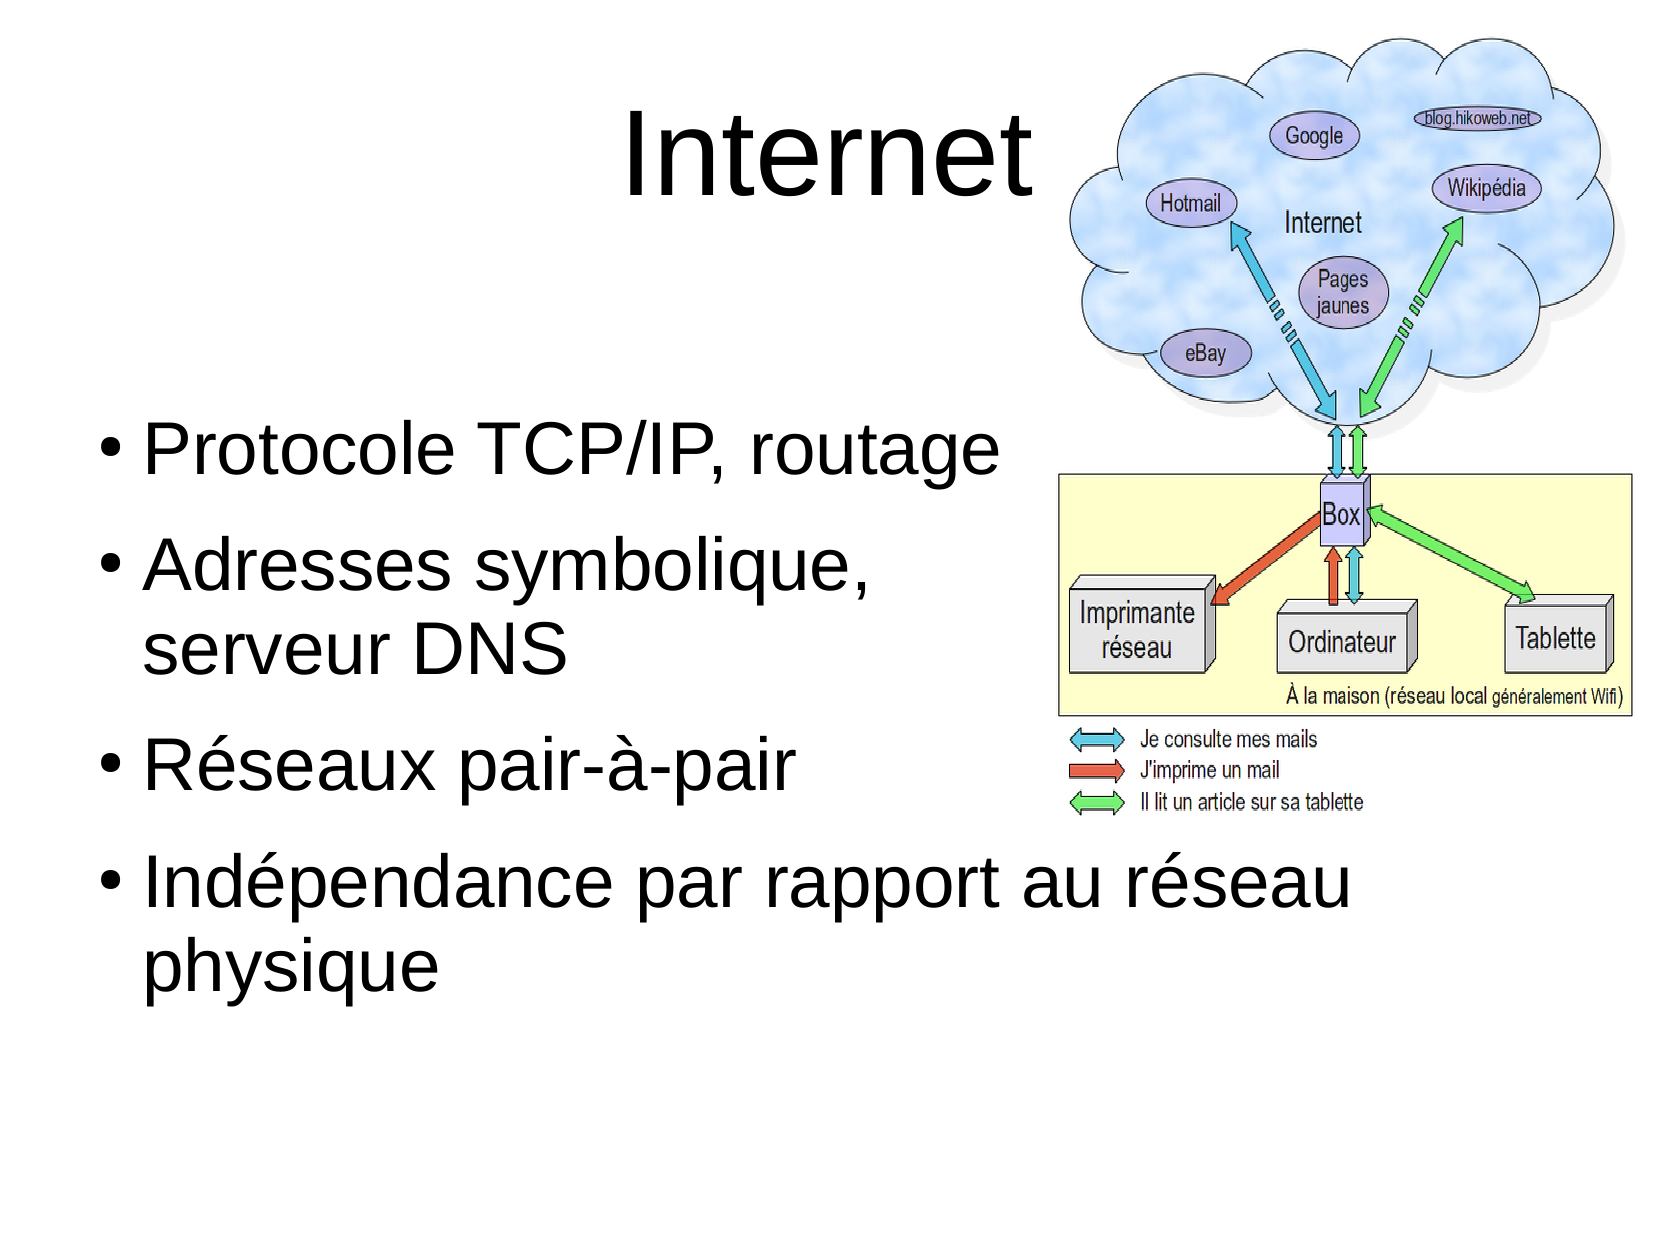

# Internet
Protocole TCP/IP, routage
Adresses symbolique,
serveur DNS
Réseaux pair-à-pair
Indépendance par rapport au réseau physique